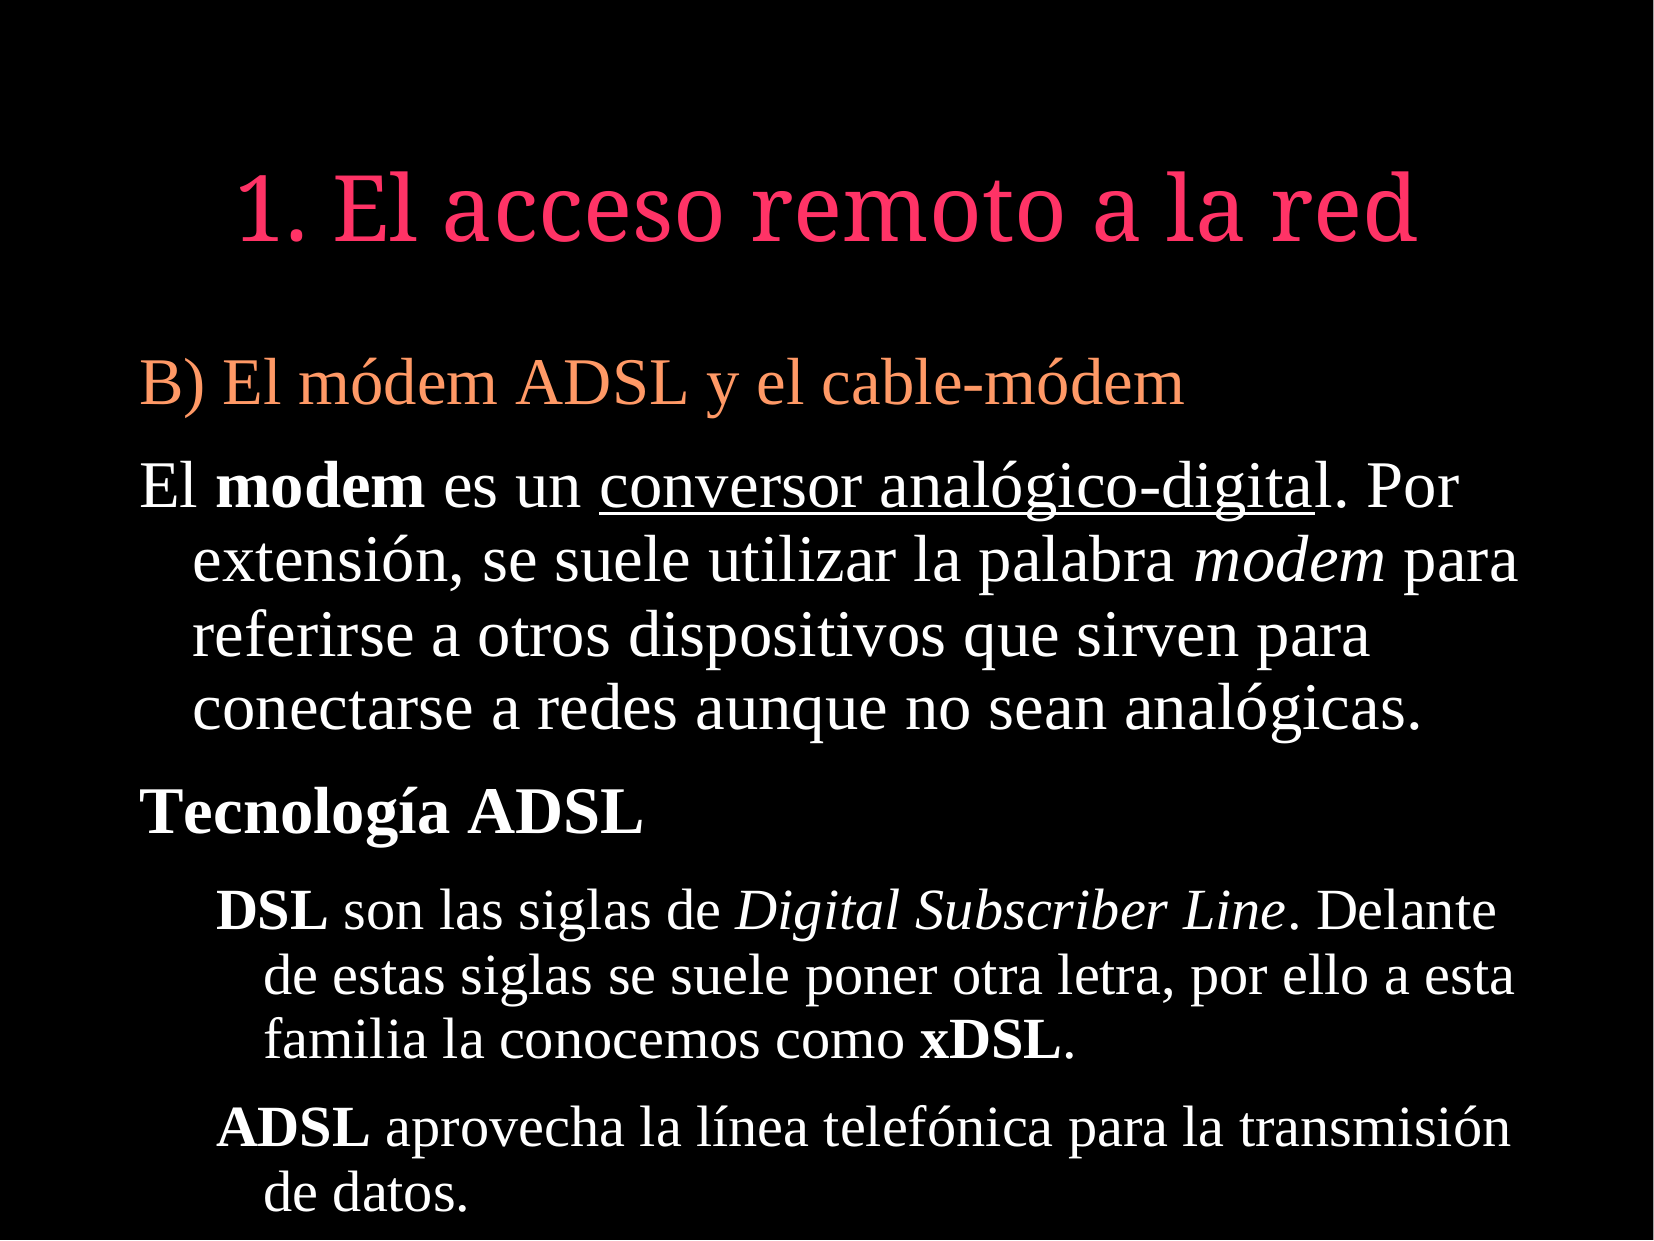

# 1. El acceso remoto a la red
B) El módem ADSL y el cable-módem
El modem es un conversor analógico-digital. Por extensión, se suele utilizar la palabra modem para referirse a otros dispositivos que sirven para conectarse a redes aunque no sean analógicas.
Tecnología ADSL
DSL son las siglas de Digital Subscriber Line. Delante de estas siglas se suele poner otra letra, por ello a esta familia la conocemos como xDSL.
ADSL aprovecha la línea telefónica para la transmisión de datos.